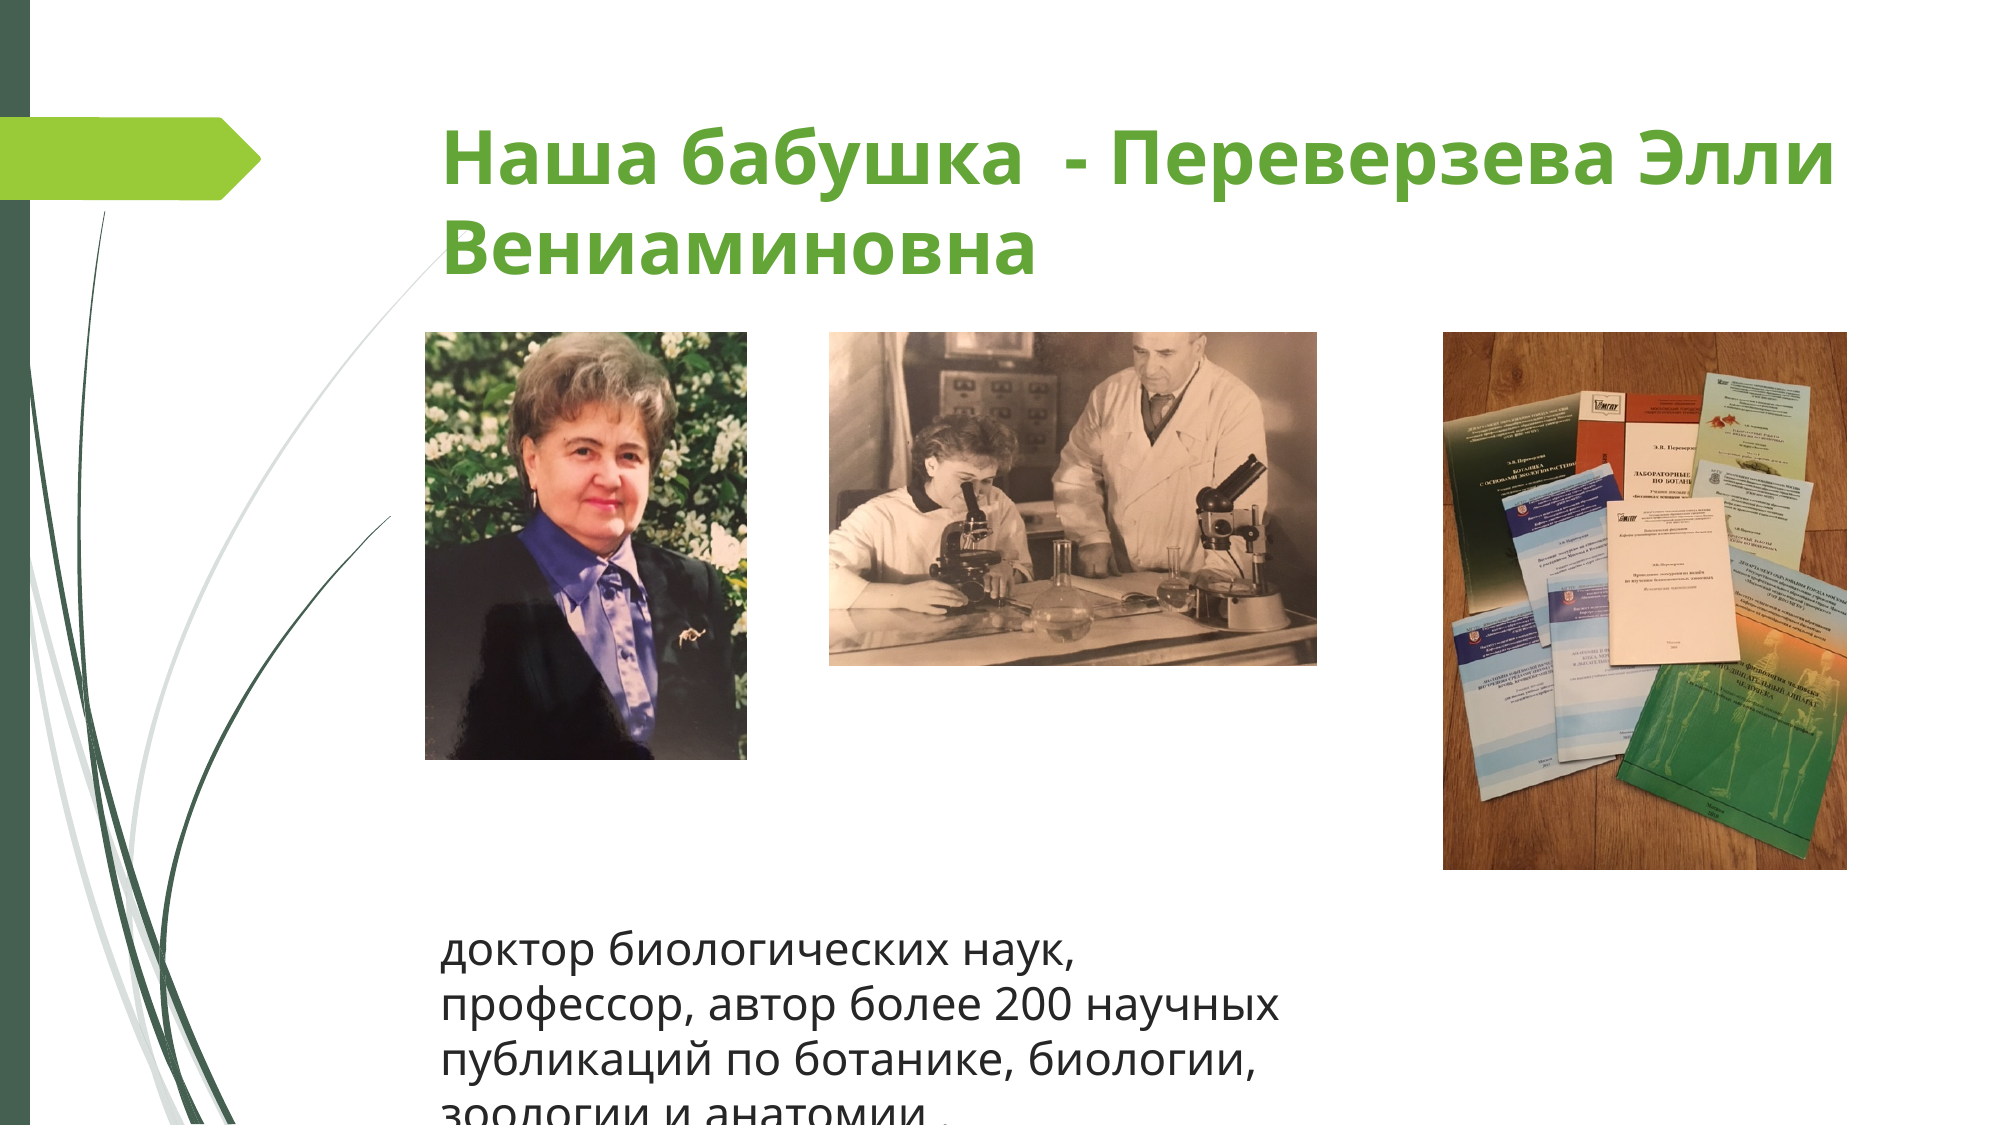

# Наша бабушка - Переверзева Элли Вениаминовна доктор биологических наук, профессор, автор более 200 научных публикаций по ботанике, биологии, зоологии и анатомии .